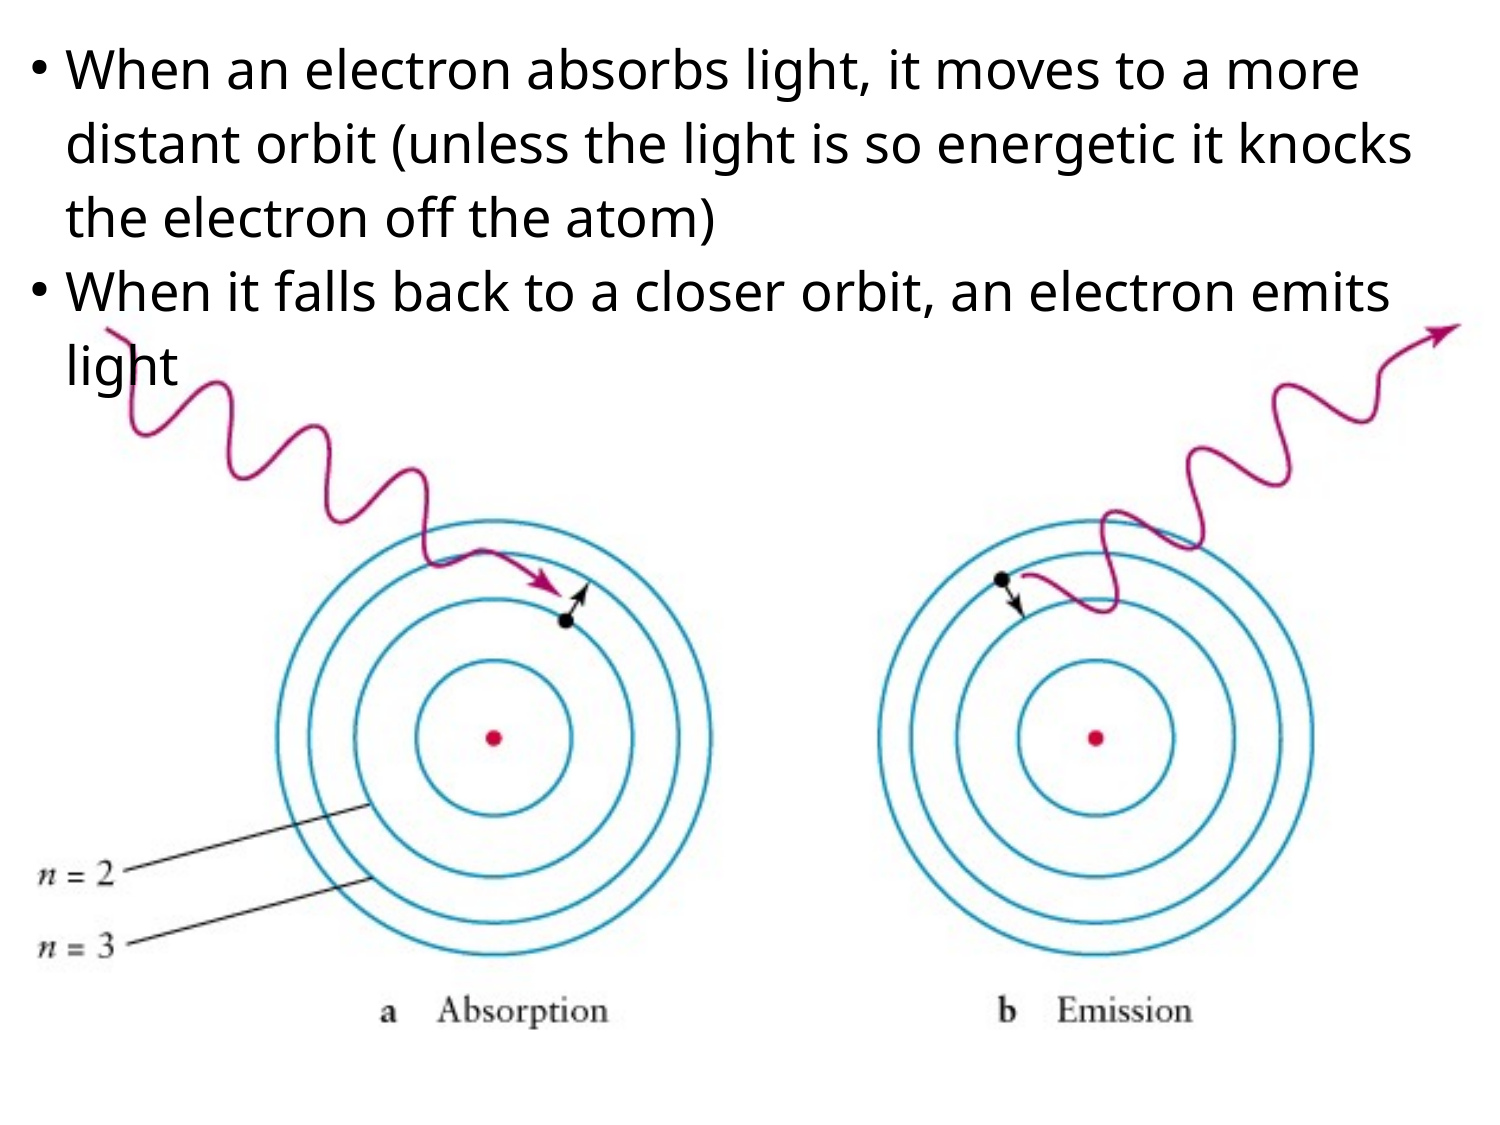

When an electron absorbs light, it moves to a more distant orbit (unless the light is so energetic it knocks the electron off the atom)
When it falls back to a closer orbit, an electron emits light